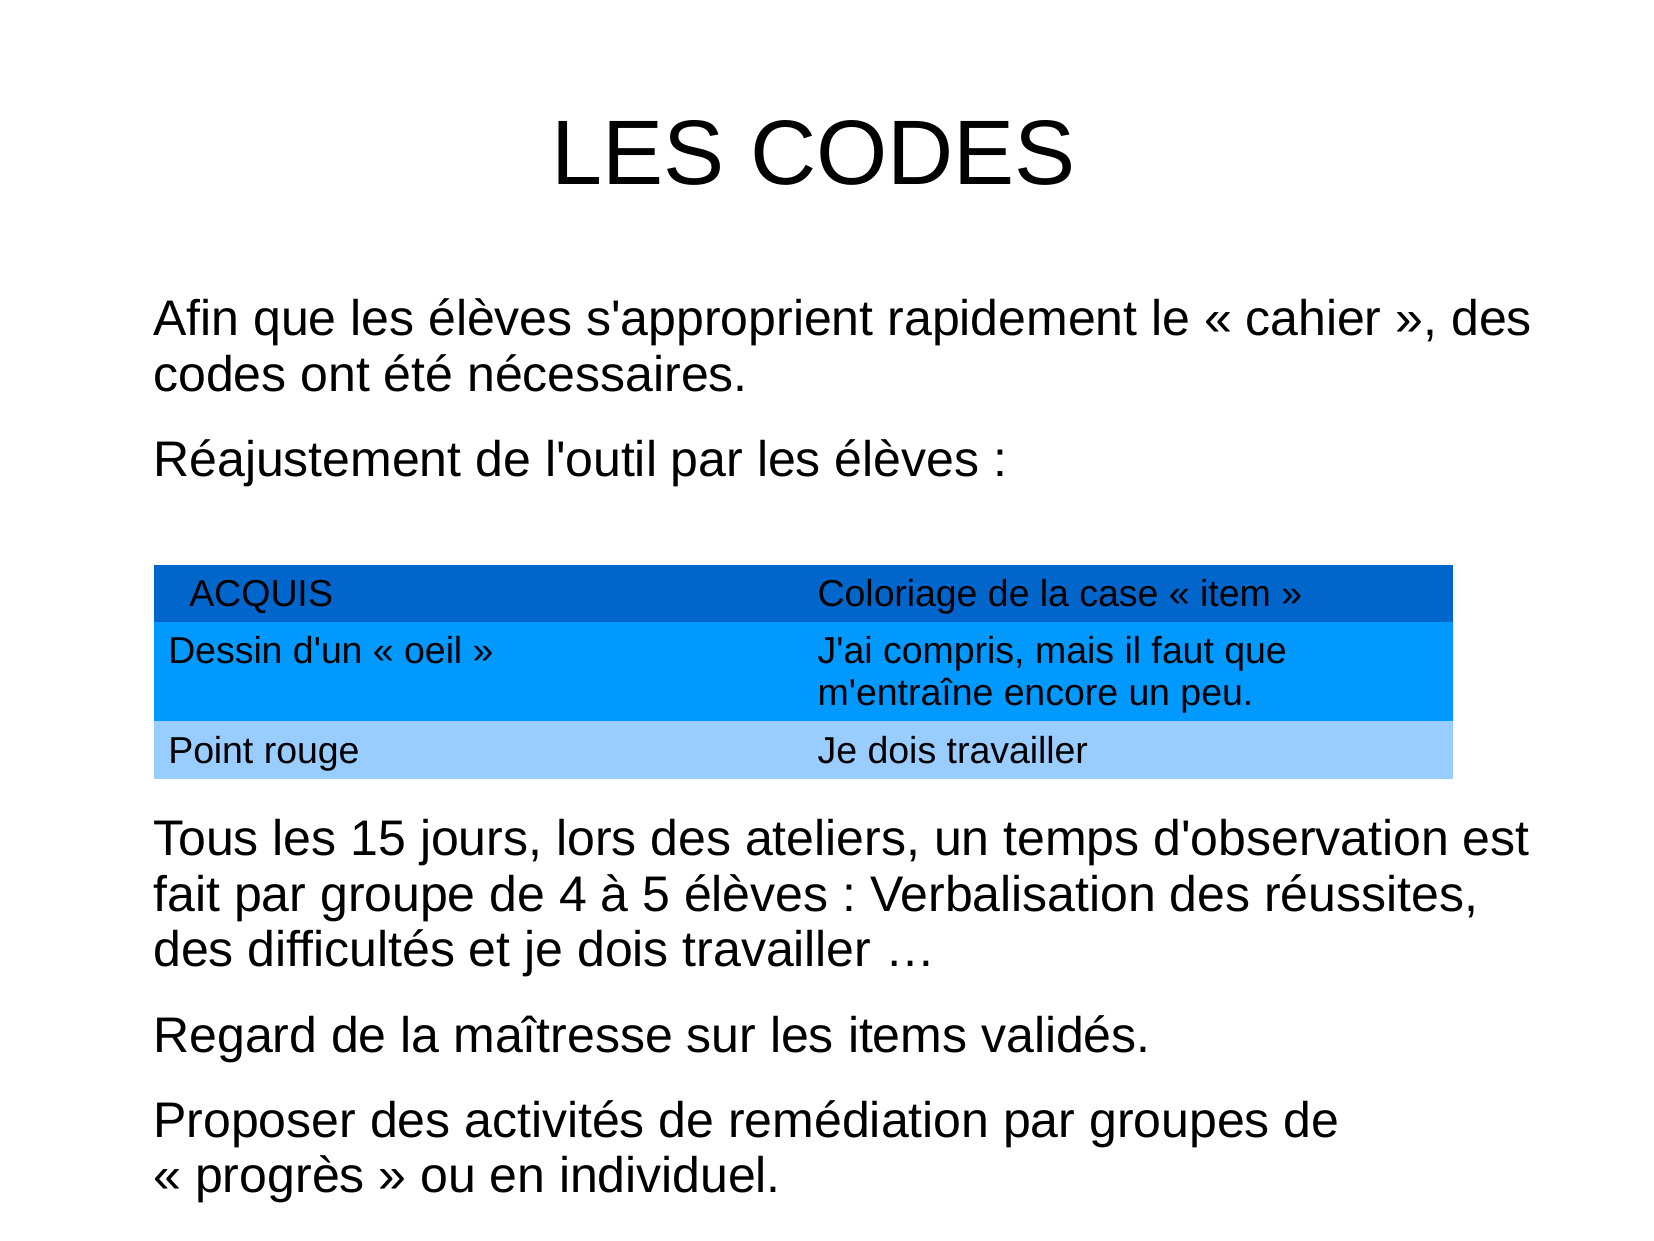

# LES CODES
Afin que les élèves s'approprient rapidement le « cahier », des codes ont été nécessaires.
Réajustement de l'outil par les élèves :
Tous les 15 jours, lors des ateliers, un temps d'observation est fait par groupe de 4 à 5 élèves : Verbalisation des réussites, des difficultés et je dois travailler …
Regard de la maîtresse sur les items validés.
Proposer des activités de remédiation par groupes de « progrès » ou en individuel.
| ACQUIS | Coloriage de la case « item » |
| --- | --- |
| Dessin d'un « oeil » | J'ai compris, mais il faut que m'entraîne encore un peu. |
| Point rouge | Je dois travailler |